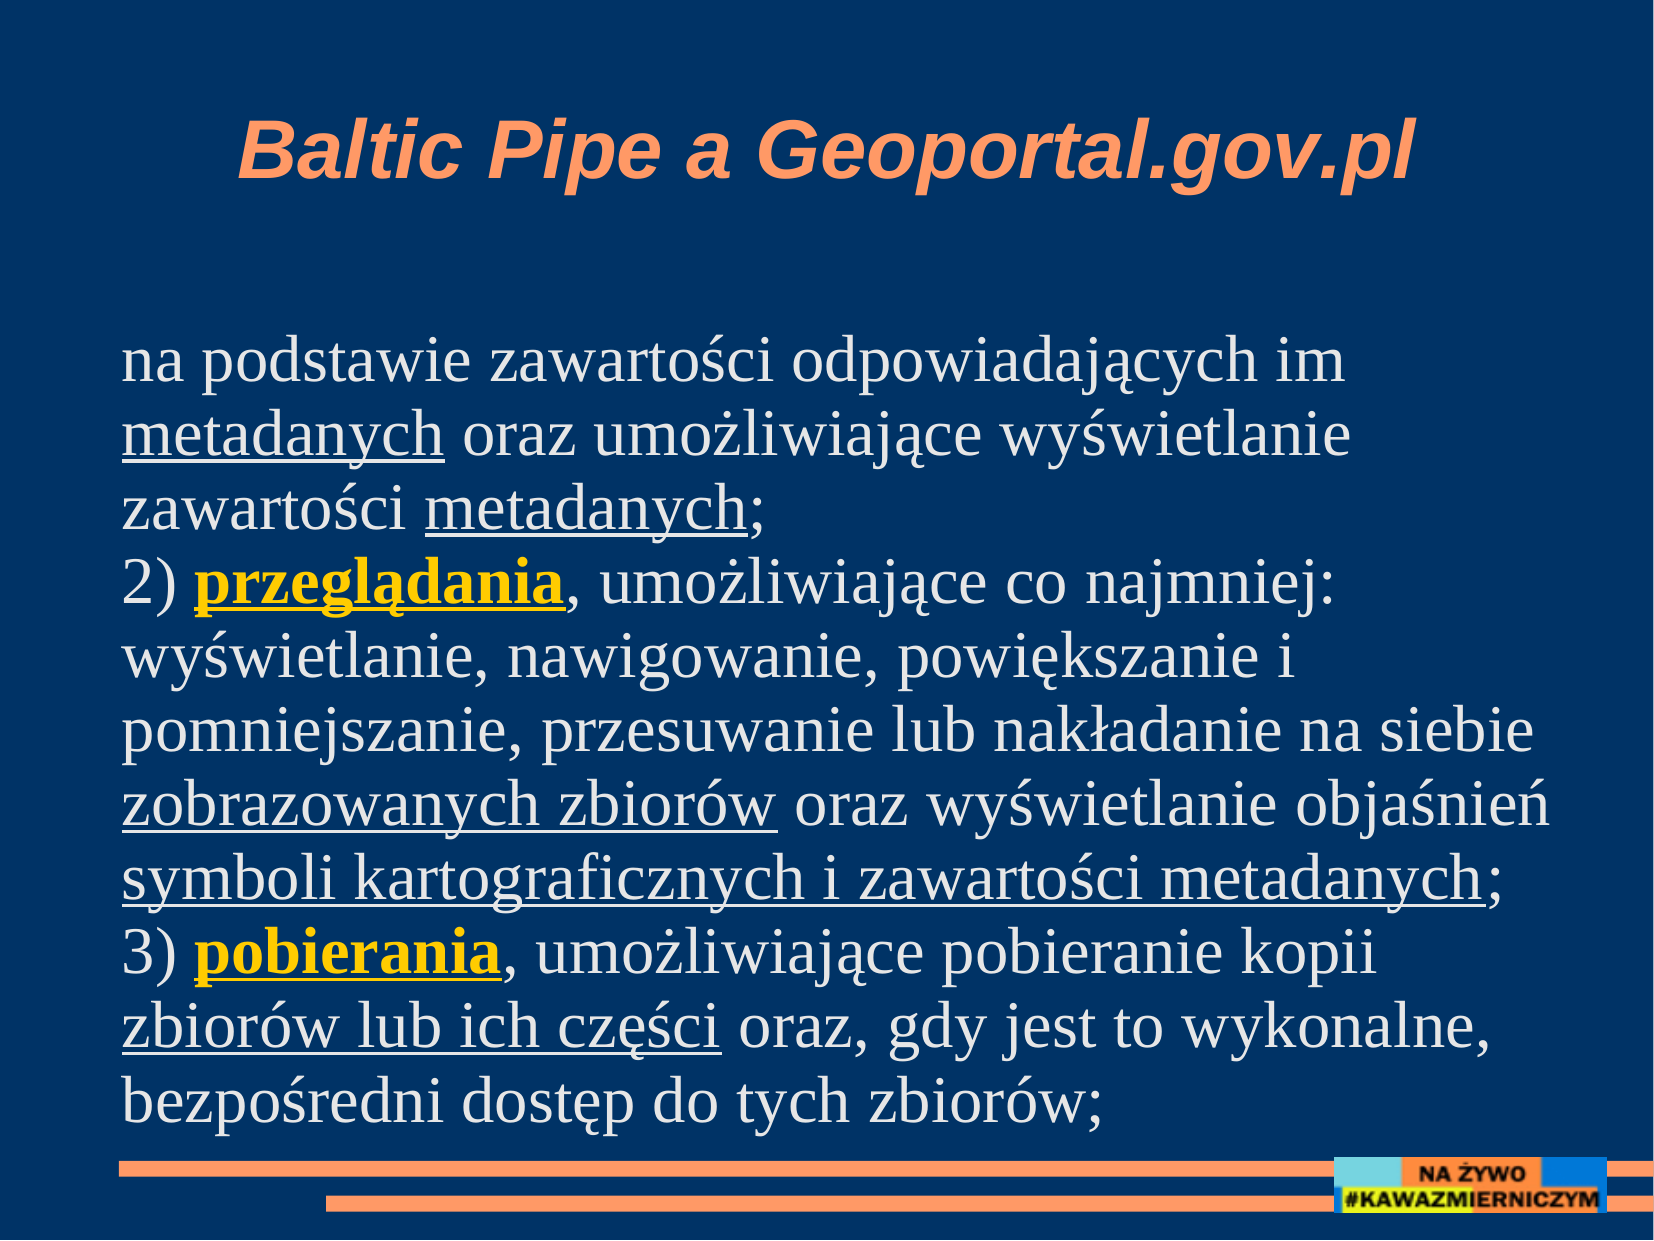

# Baltic Pipe a Geoportal.gov.pl
na podstawie zawartości odpowiadających im metadanych oraz umożliwiające wyświetlanie zawartości metadanych;
2) przeglądania, umożliwiające co najmniej: wyświetlanie, nawigowanie, powiększanie i pomniejszanie, przesuwanie lub nakładanie na siebie zobrazowanych zbiorów oraz wyświetlanie objaśnień symboli kartograficznych i zawartości metadanych;
3) pobierania, umożliwiające pobieranie kopii zbiorów lub ich części oraz, gdy jest to wykonalne, bezpośredni dostęp do tych zbiorów;